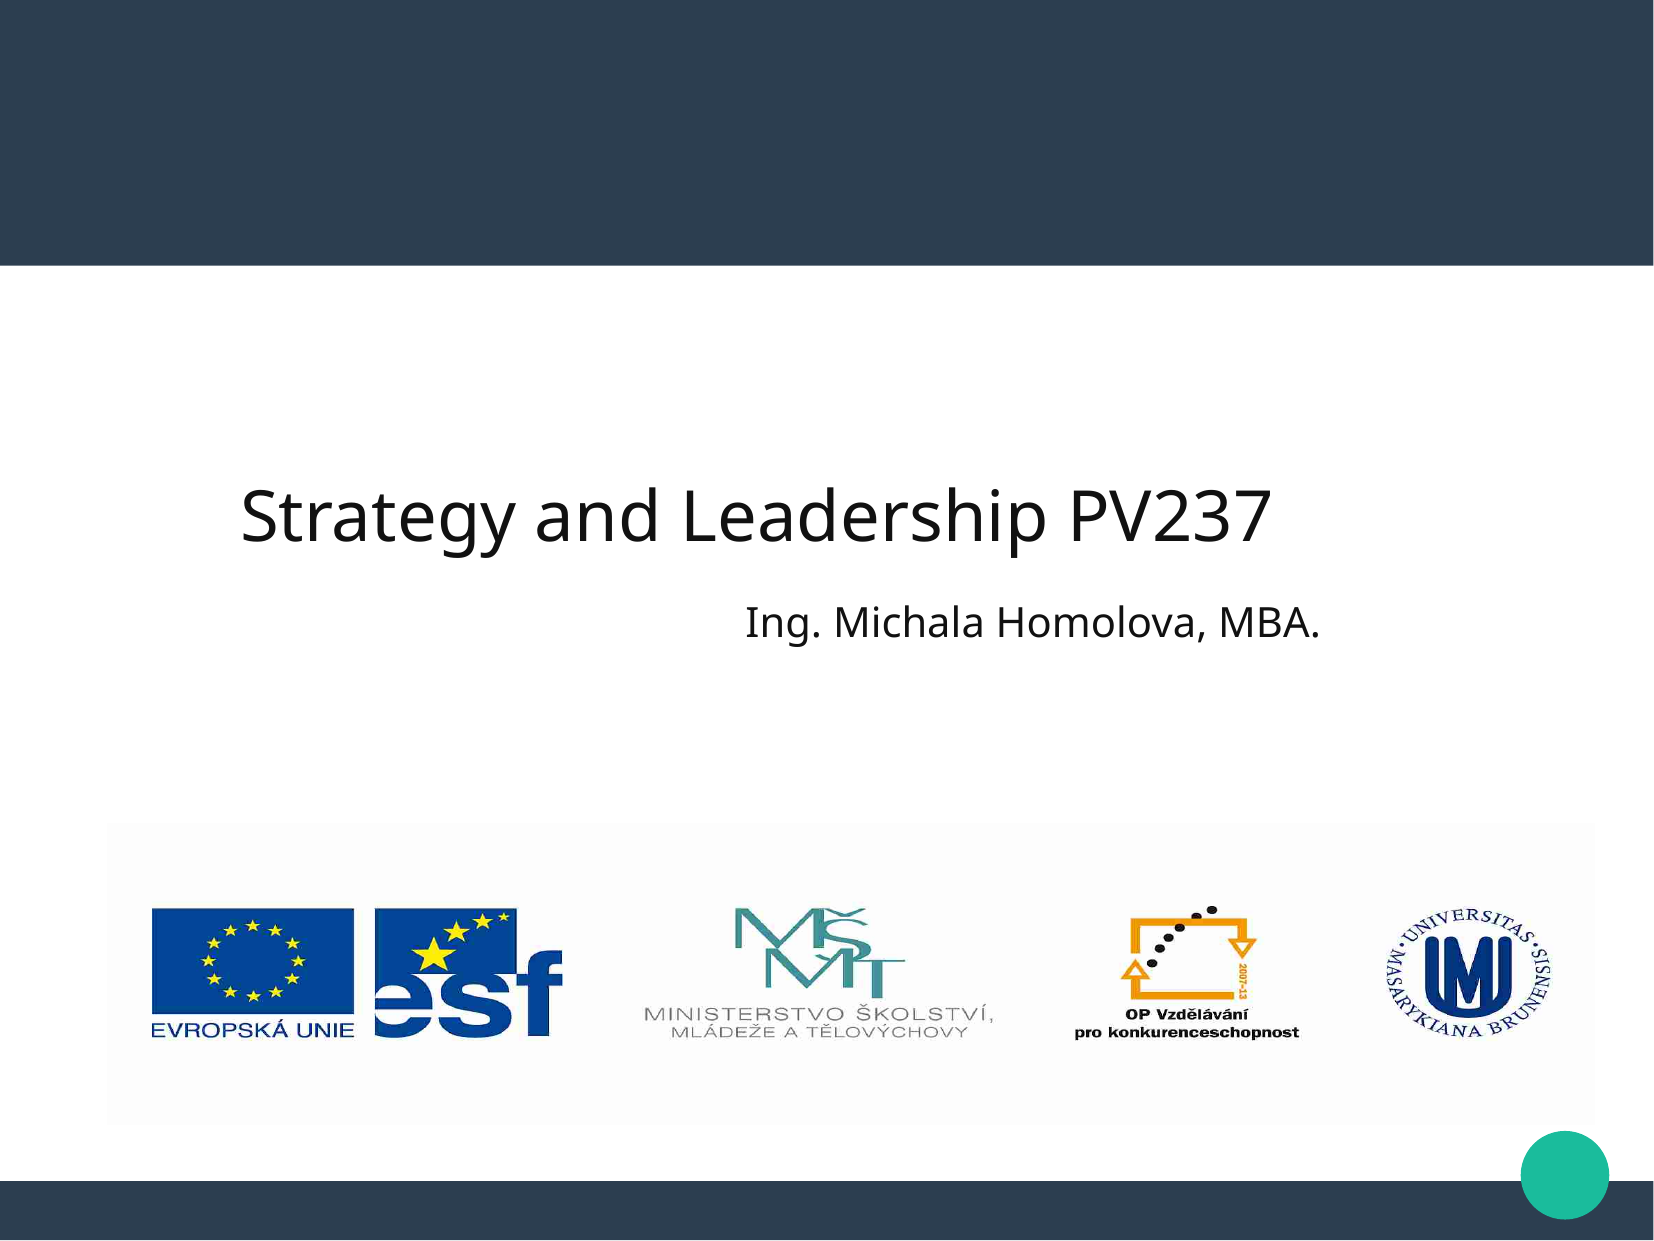

# Strategy and Leadership PV237 Ing. Michala Homolova, MBA.